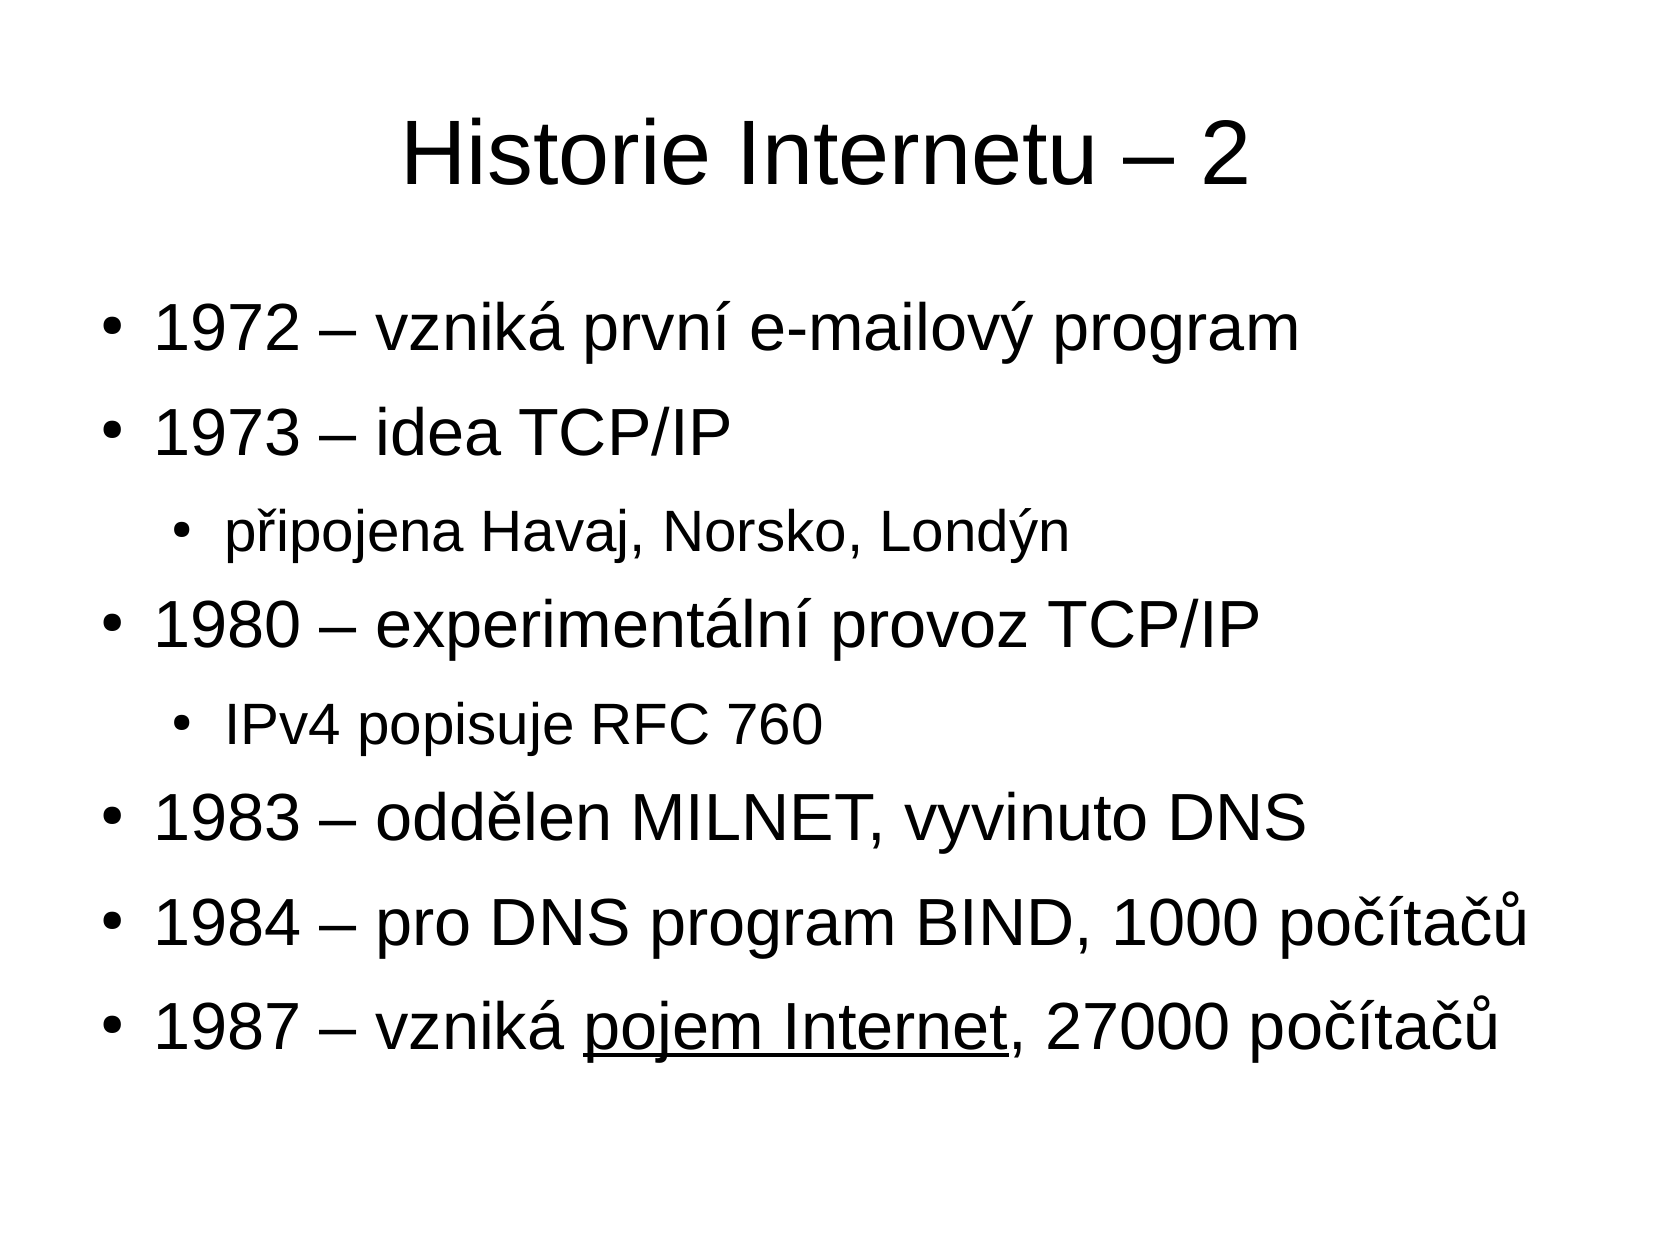

# Historie Internetu – 2
1972 – vzniká první e-mailový program
1973 – idea TCP/IP
připojena Havaj, Norsko, Londýn
1980 – experimentální provoz TCP/IP
IPv4 popisuje RFC 760
1983 – oddělen MILNET, vyvinuto DNS
1984 – pro DNS program BIND, 1000 počítačů
1987 – vzniká pojem Internet, 27000 počítačů